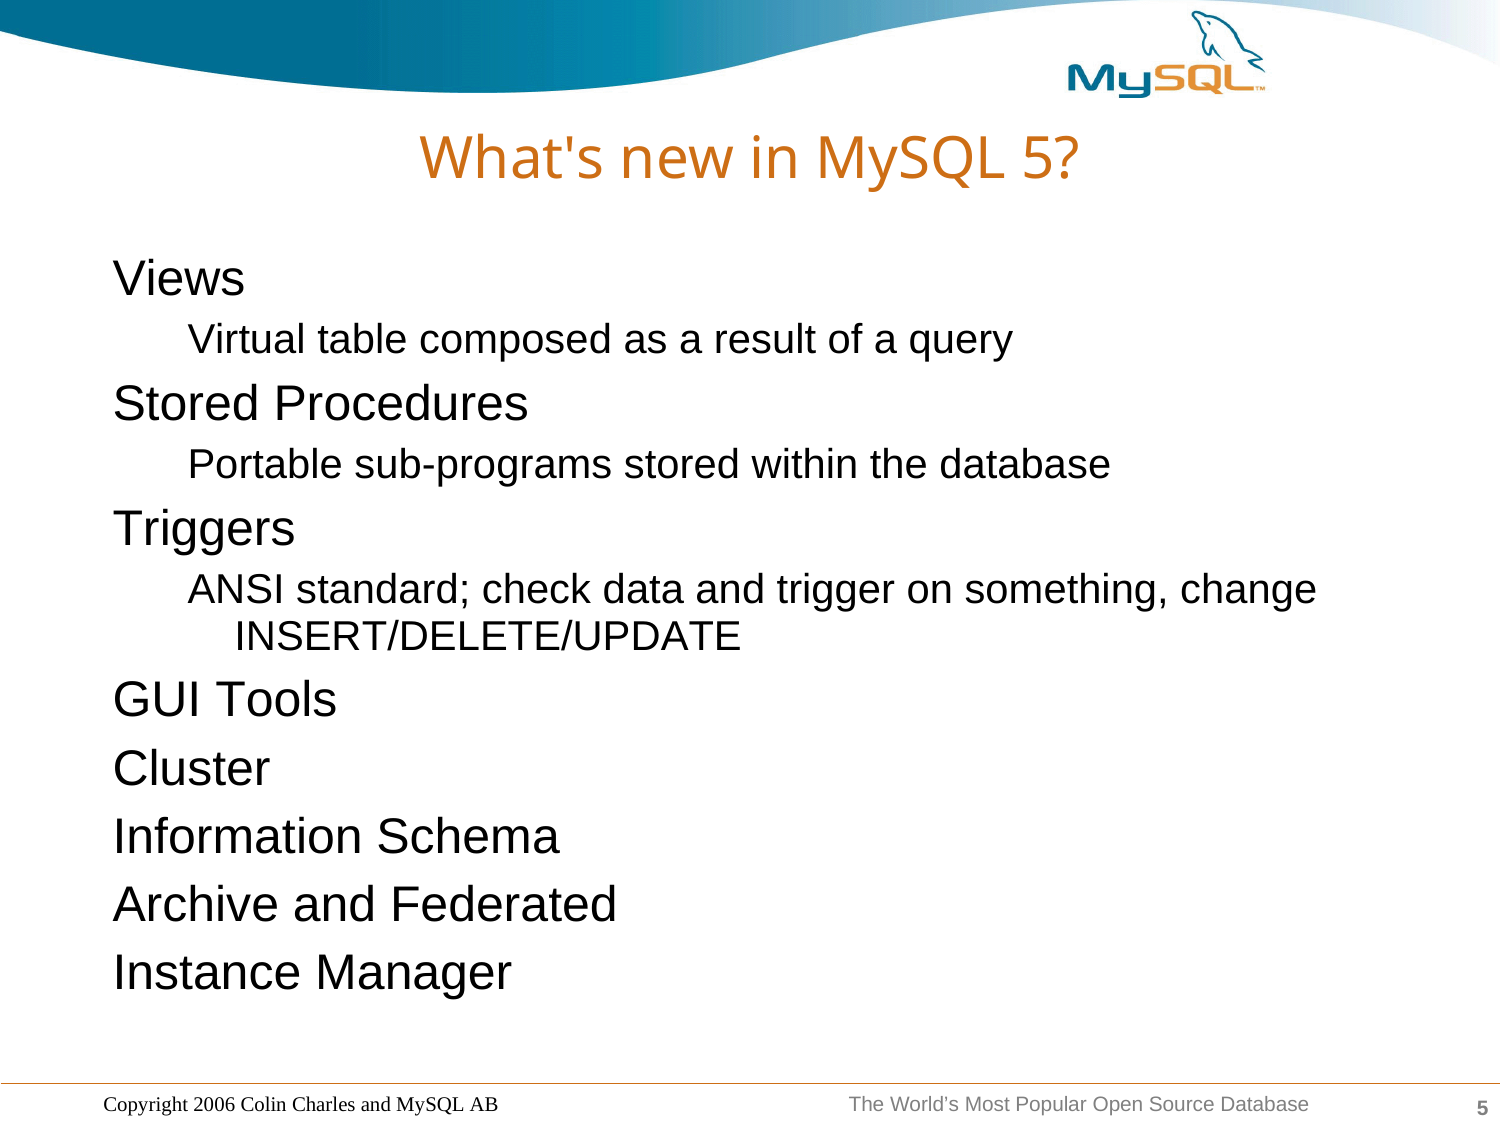

# What's new in MySQL 5?
Views
Virtual table composed as a result of a query
Stored Procedures
Portable sub-programs stored within the database
Triggers
ANSI standard; check data and trigger on something, change INSERT/DELETE/UPDATE
GUI Tools
Cluster
Information Schema
Archive and Federated
Instance Manager